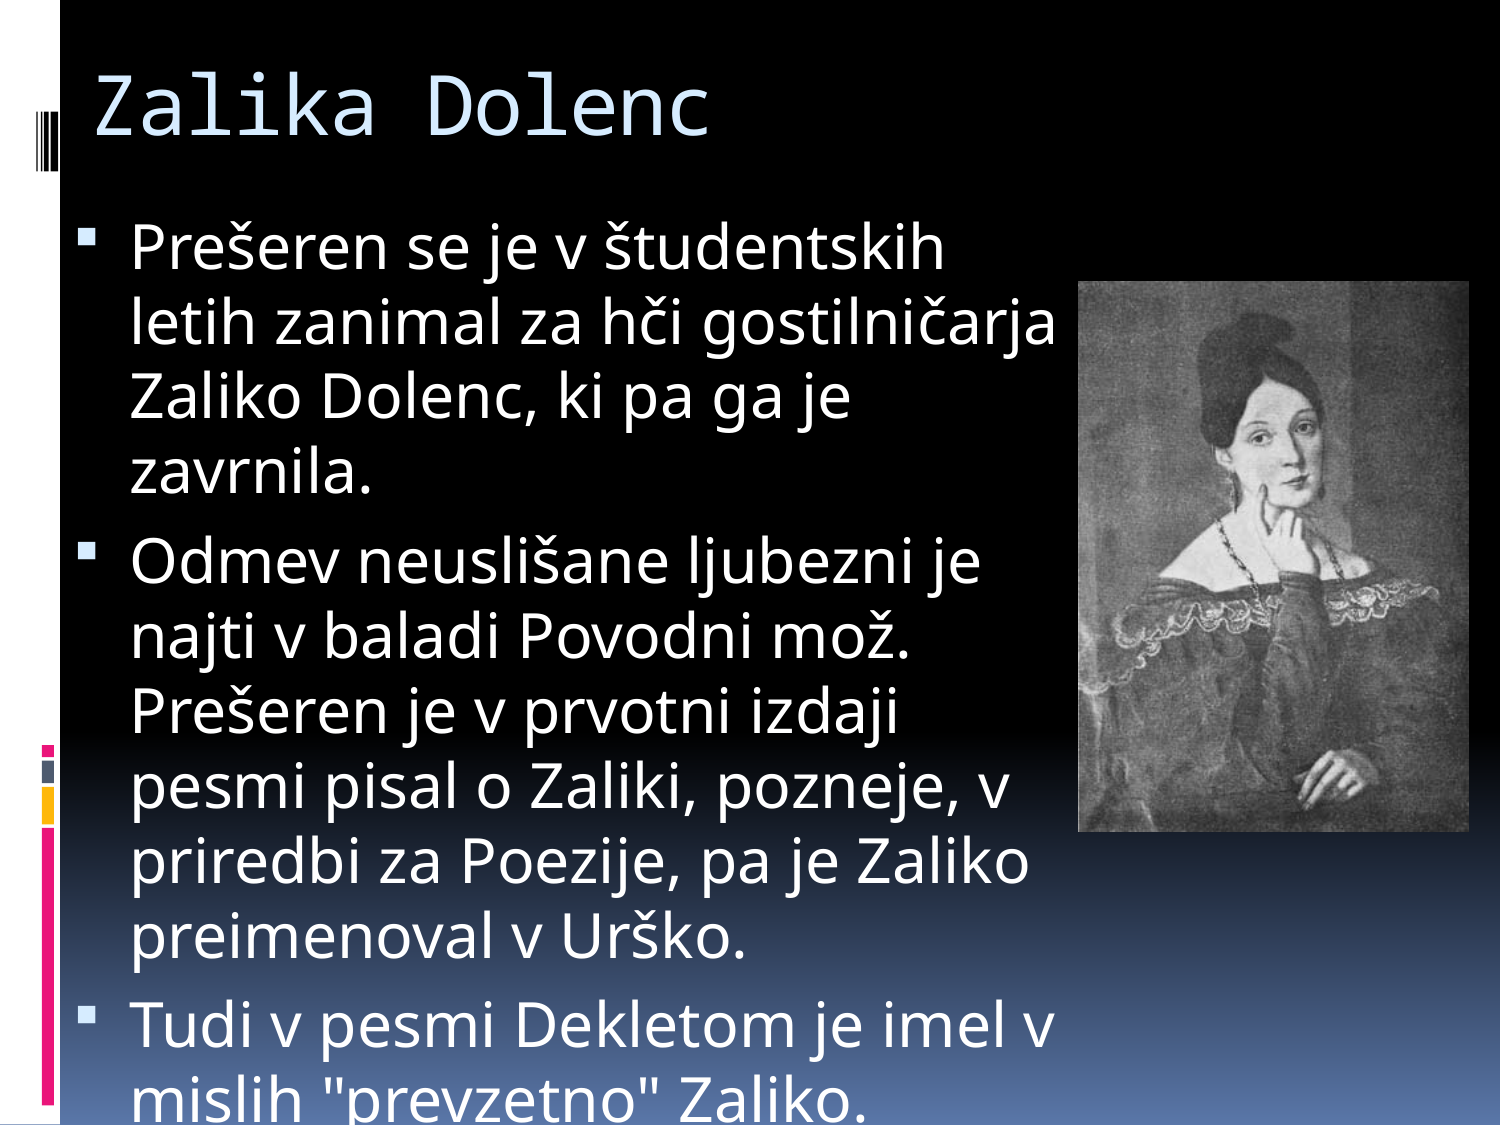

# Zalika Dolenc
Prešeren se je v študentskih letih zanimal za hči gostilničarja Zaliko Dolenc, ki pa ga je zavrnila.
Odmev neuslišane ljubezni je najti v baladi Povodni mož. Prešeren je v prvotni izdaji pesmi pisal o Zaliki, pozneje, v priredbi za Poezije, pa je Zaliko preimenoval v Urško.
Tudi v pesmi Dekletom je imel v mislih "prevzetno" Zaliko.